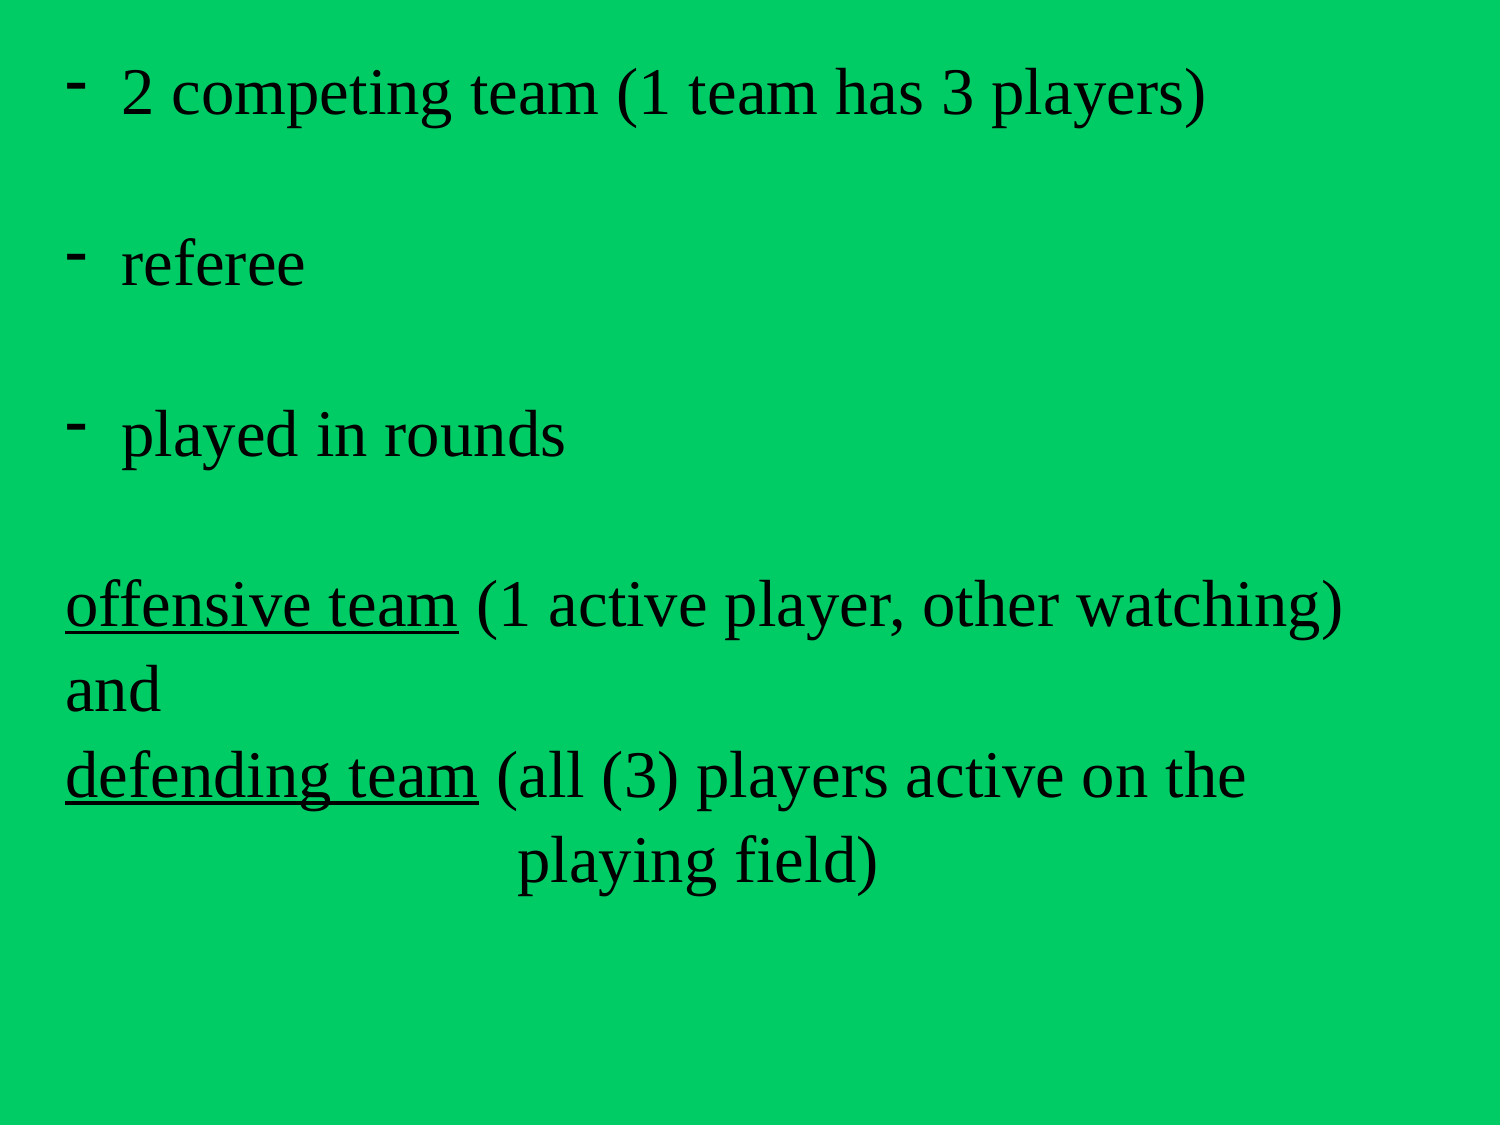

# 2 competing team (1 team has 3 players)
referee
played in rounds
offensive team (1 active player, other watching)
and
defending team (all (3) players active on the
 playing field)